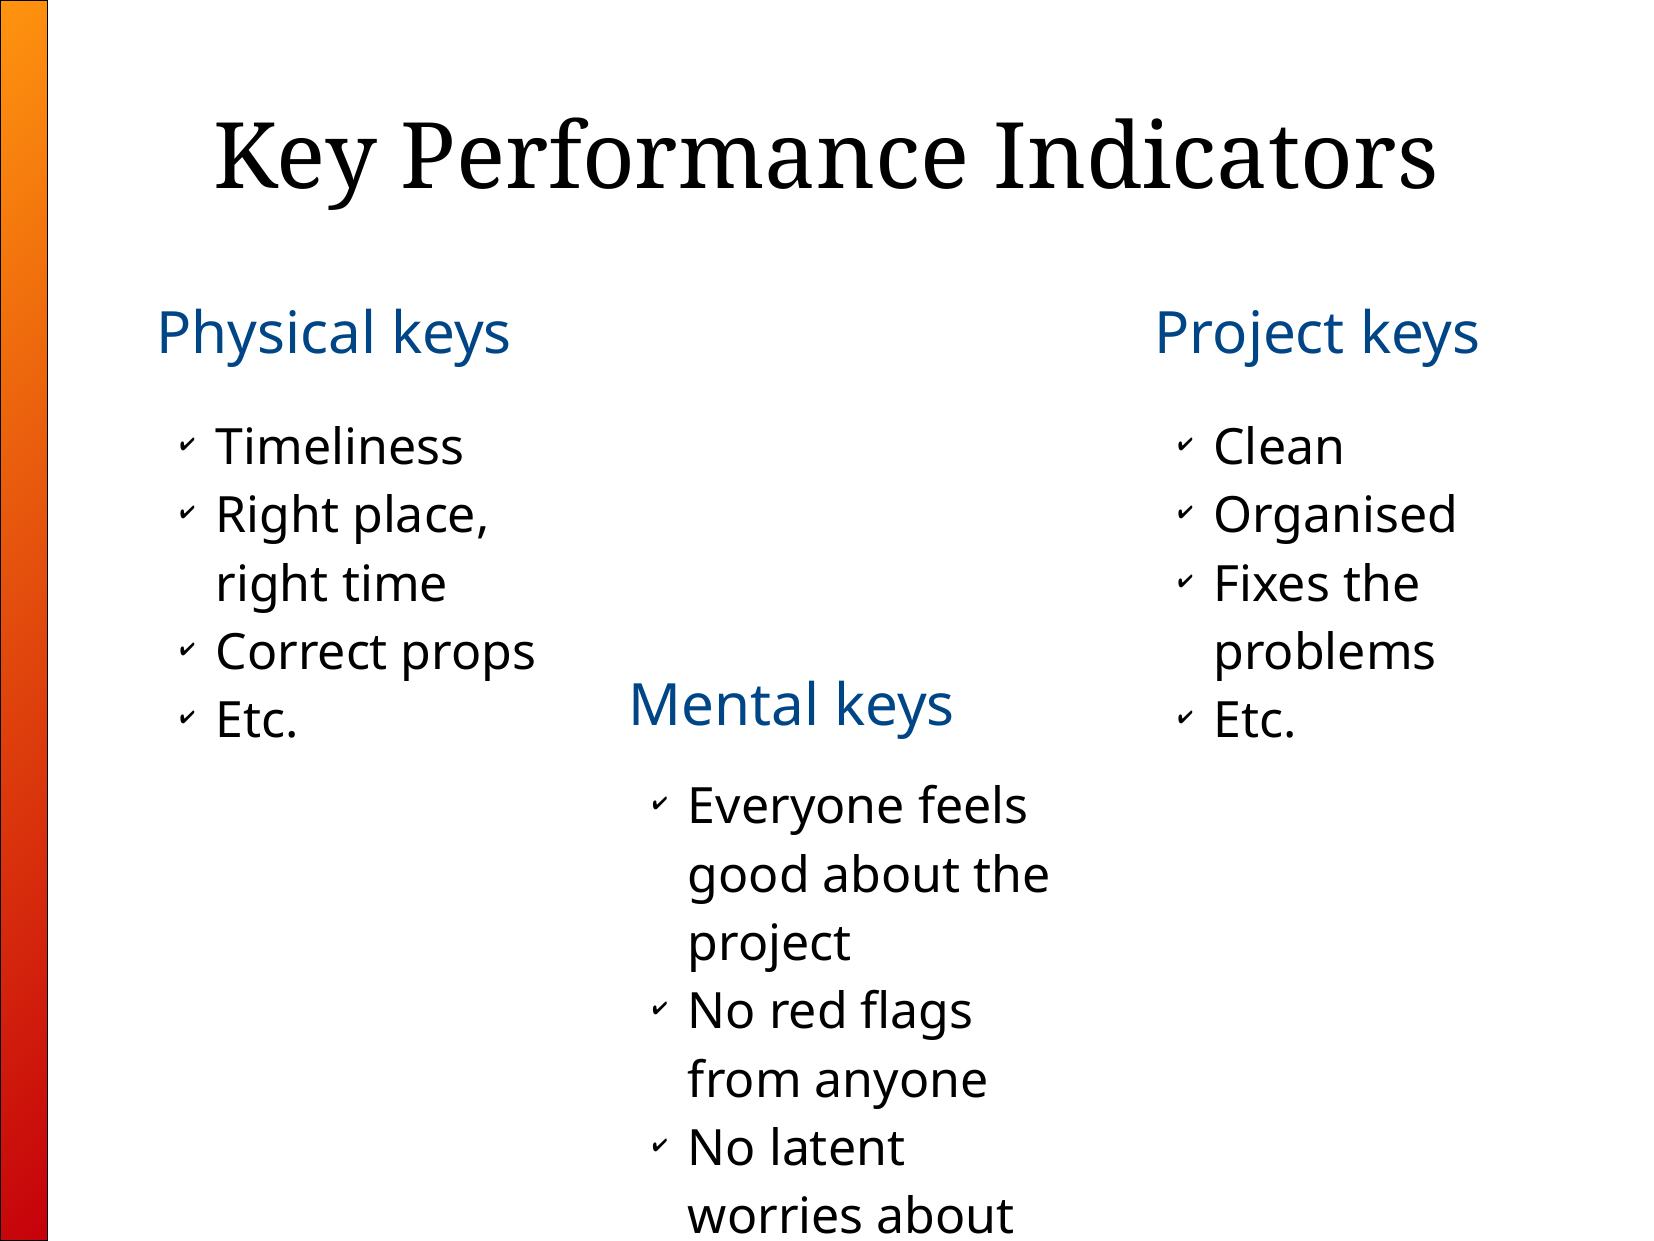

# Key Performance Indicators
Physical keys
Project keys
Timeliness
Right place, right time
Correct props
Etc.
Clean
Organised
Fixes the problems
Etc.
Mental keys
Everyone feels good about the project
No red flags from anyone
No latent worries about the problem
Etc.